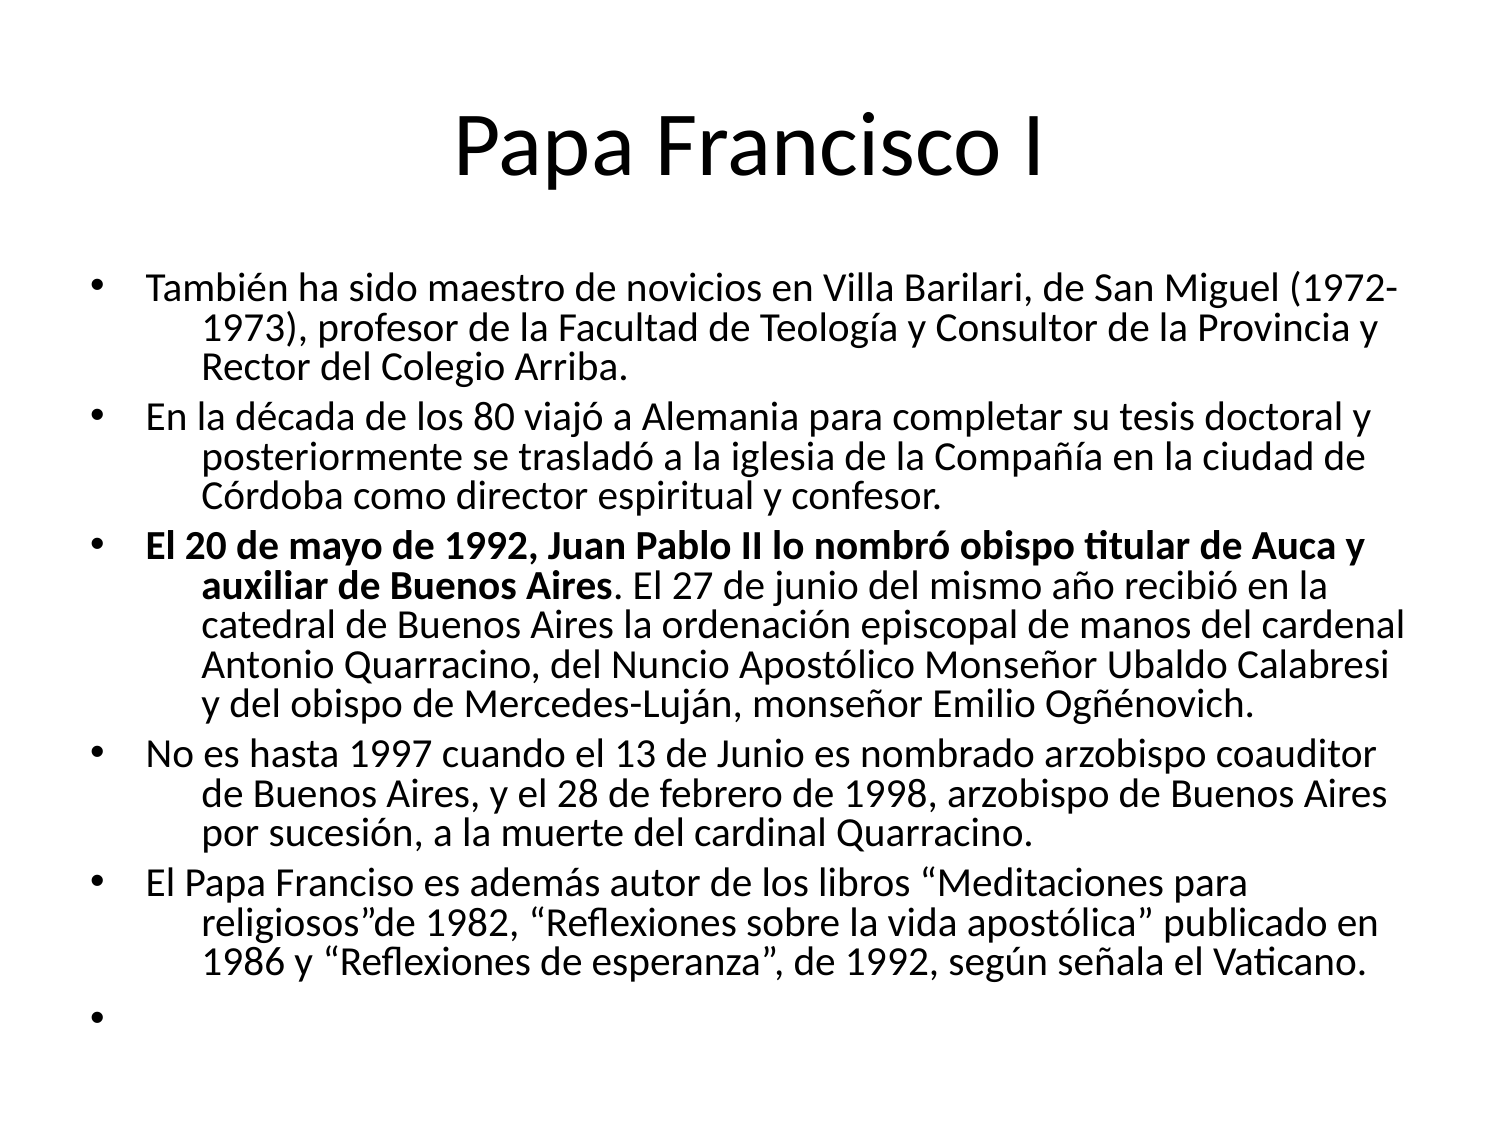

# Papa Francisco I
También ha sido maestro de novicios en Villa Barilari, de San Miguel (1972-1973), profesor de la Facultad de Teología y Consultor de la Provincia y Rector del Colegio Arriba.
En la década de los 80 viajó a Alemania para completar su tesis doctoral y posteriormente se trasladó a la iglesia de la Compañía en la ciudad de Córdoba como director espiritual y confesor.
El 20 de mayo de 1992, Juan Pablo II lo nombró obispo titular de Auca y auxiliar de Buenos Aires. El 27 de junio del mismo año recibió en la catedral de Buenos Aires la ordenación episcopal de manos del cardenal Antonio Quarracino, del Nuncio Apostólico Monseñor Ubaldo Calabresi y del obispo de Mercedes-Luján, monseñor Emilio Ogñénovich.
No es hasta 1997 cuando el 13 de Junio es nombrado arzobispo coauditor de Buenos Aires, y el 28 de febrero de 1998, arzobispo de Buenos Aires por sucesión, a la muerte del cardinal Quarracino.
El Papa Franciso es además autor de los libros “Meditaciones para religiosos”de 1982, “Reflexiones sobre la vida apostólica” publicado en 1986 y “Reflexiones de esperanza”, de 1992, según señala el Vaticano.